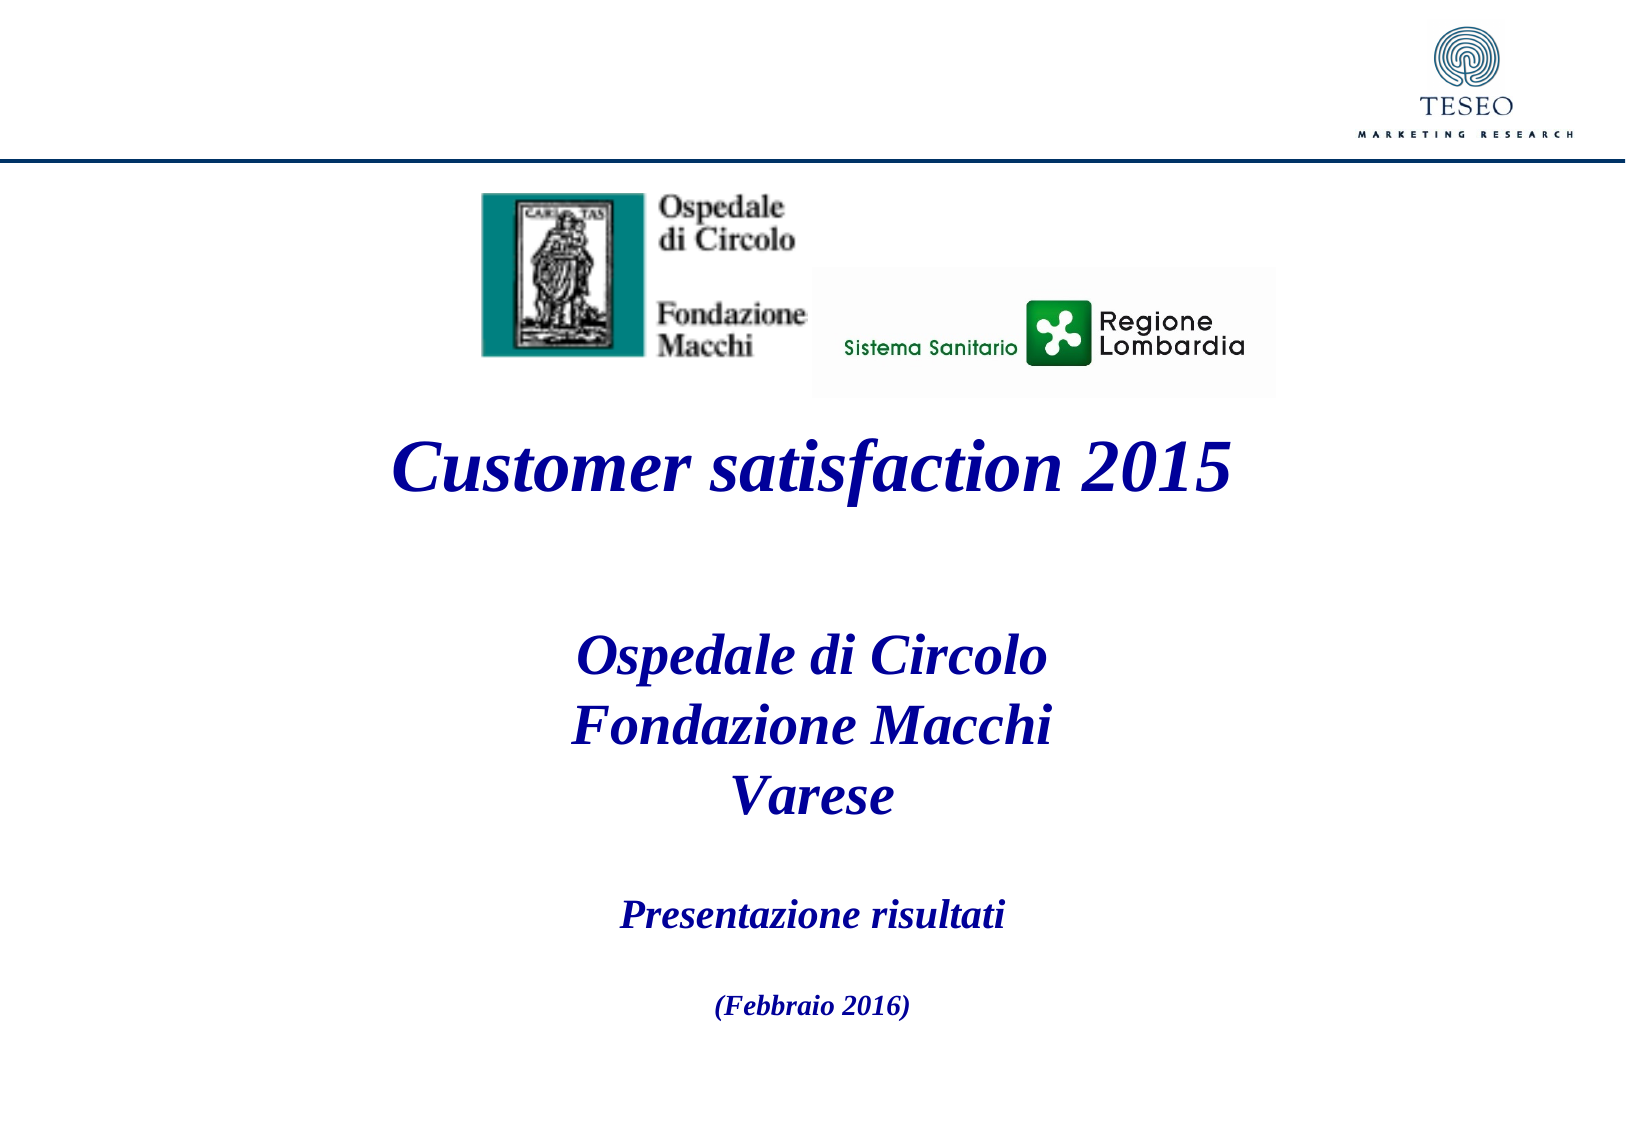

Customer satisfaction 2015
Ospedale di Circolo
Fondazione Macchi
Varese
Presentazione risultati
(Febbraio 2016)